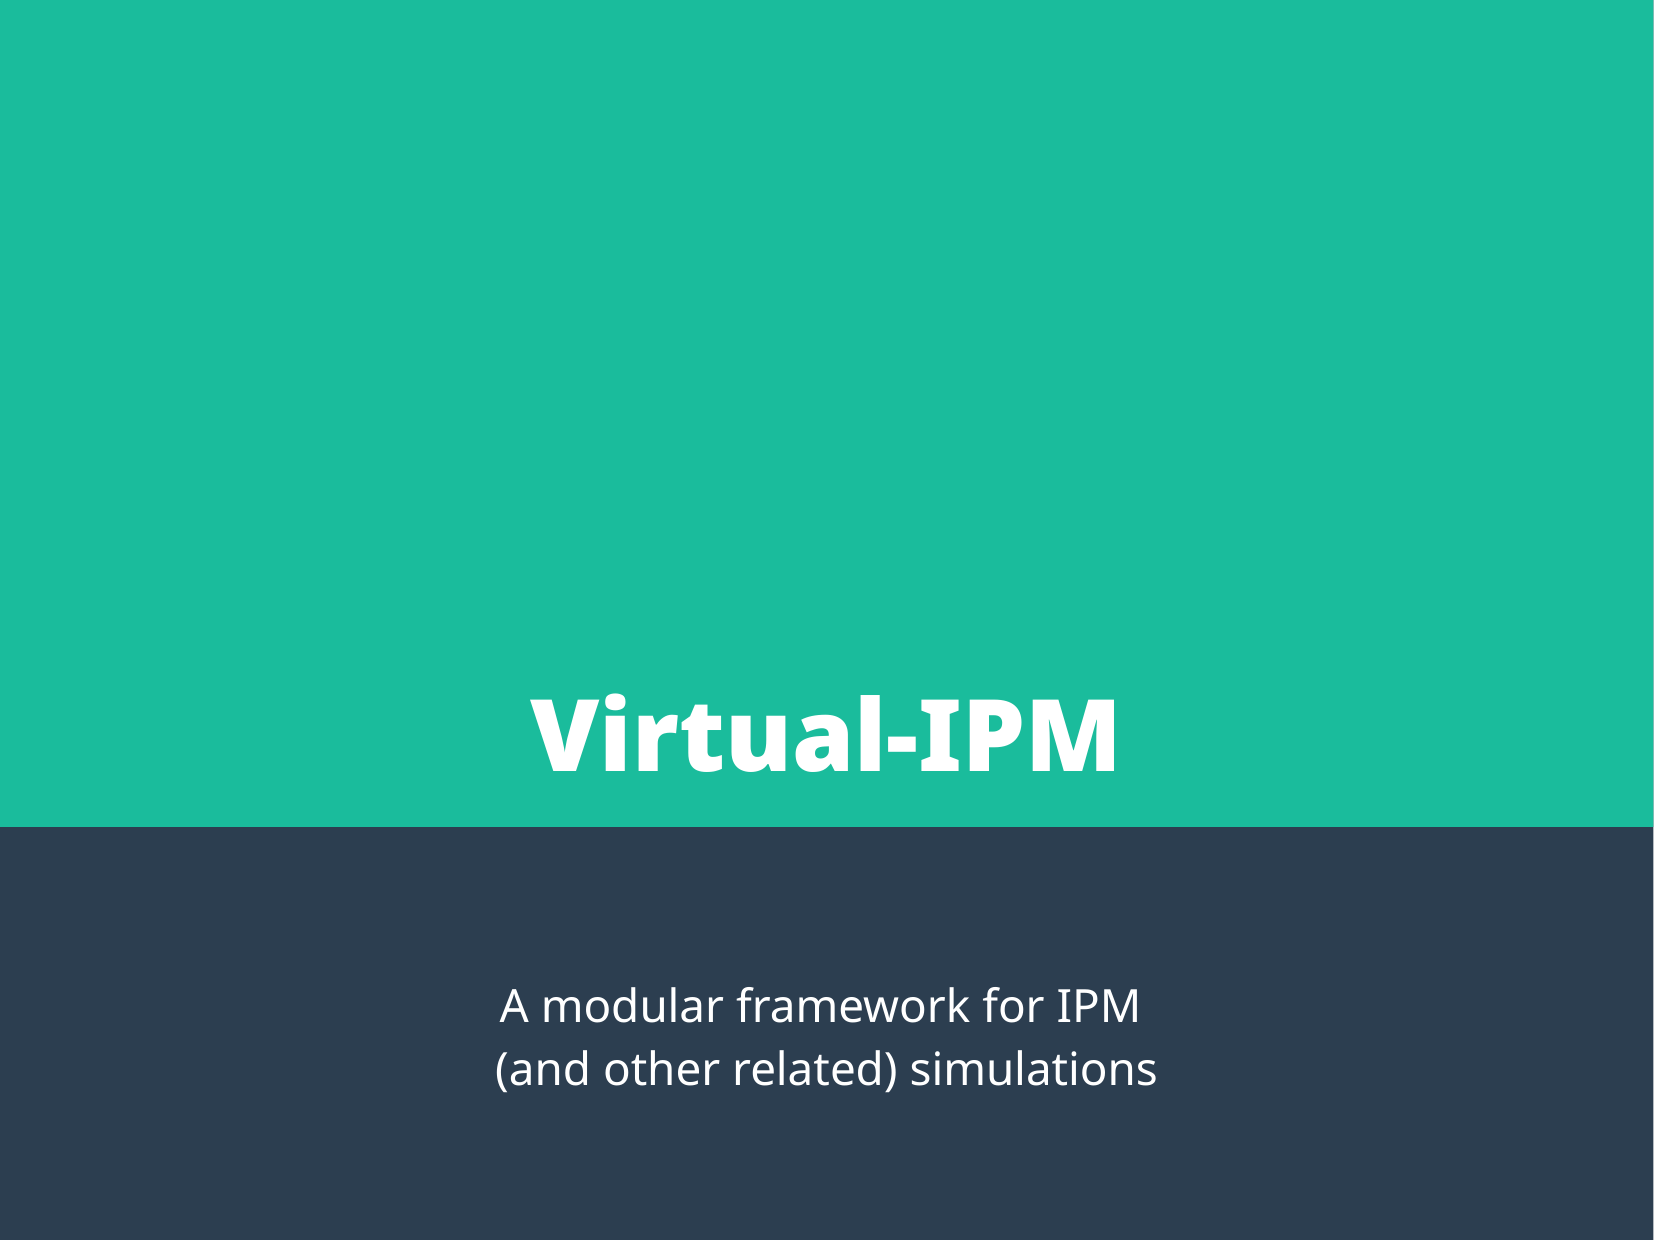

# Virtual-IPM
A modular framework for IPM
(and other related) simulations